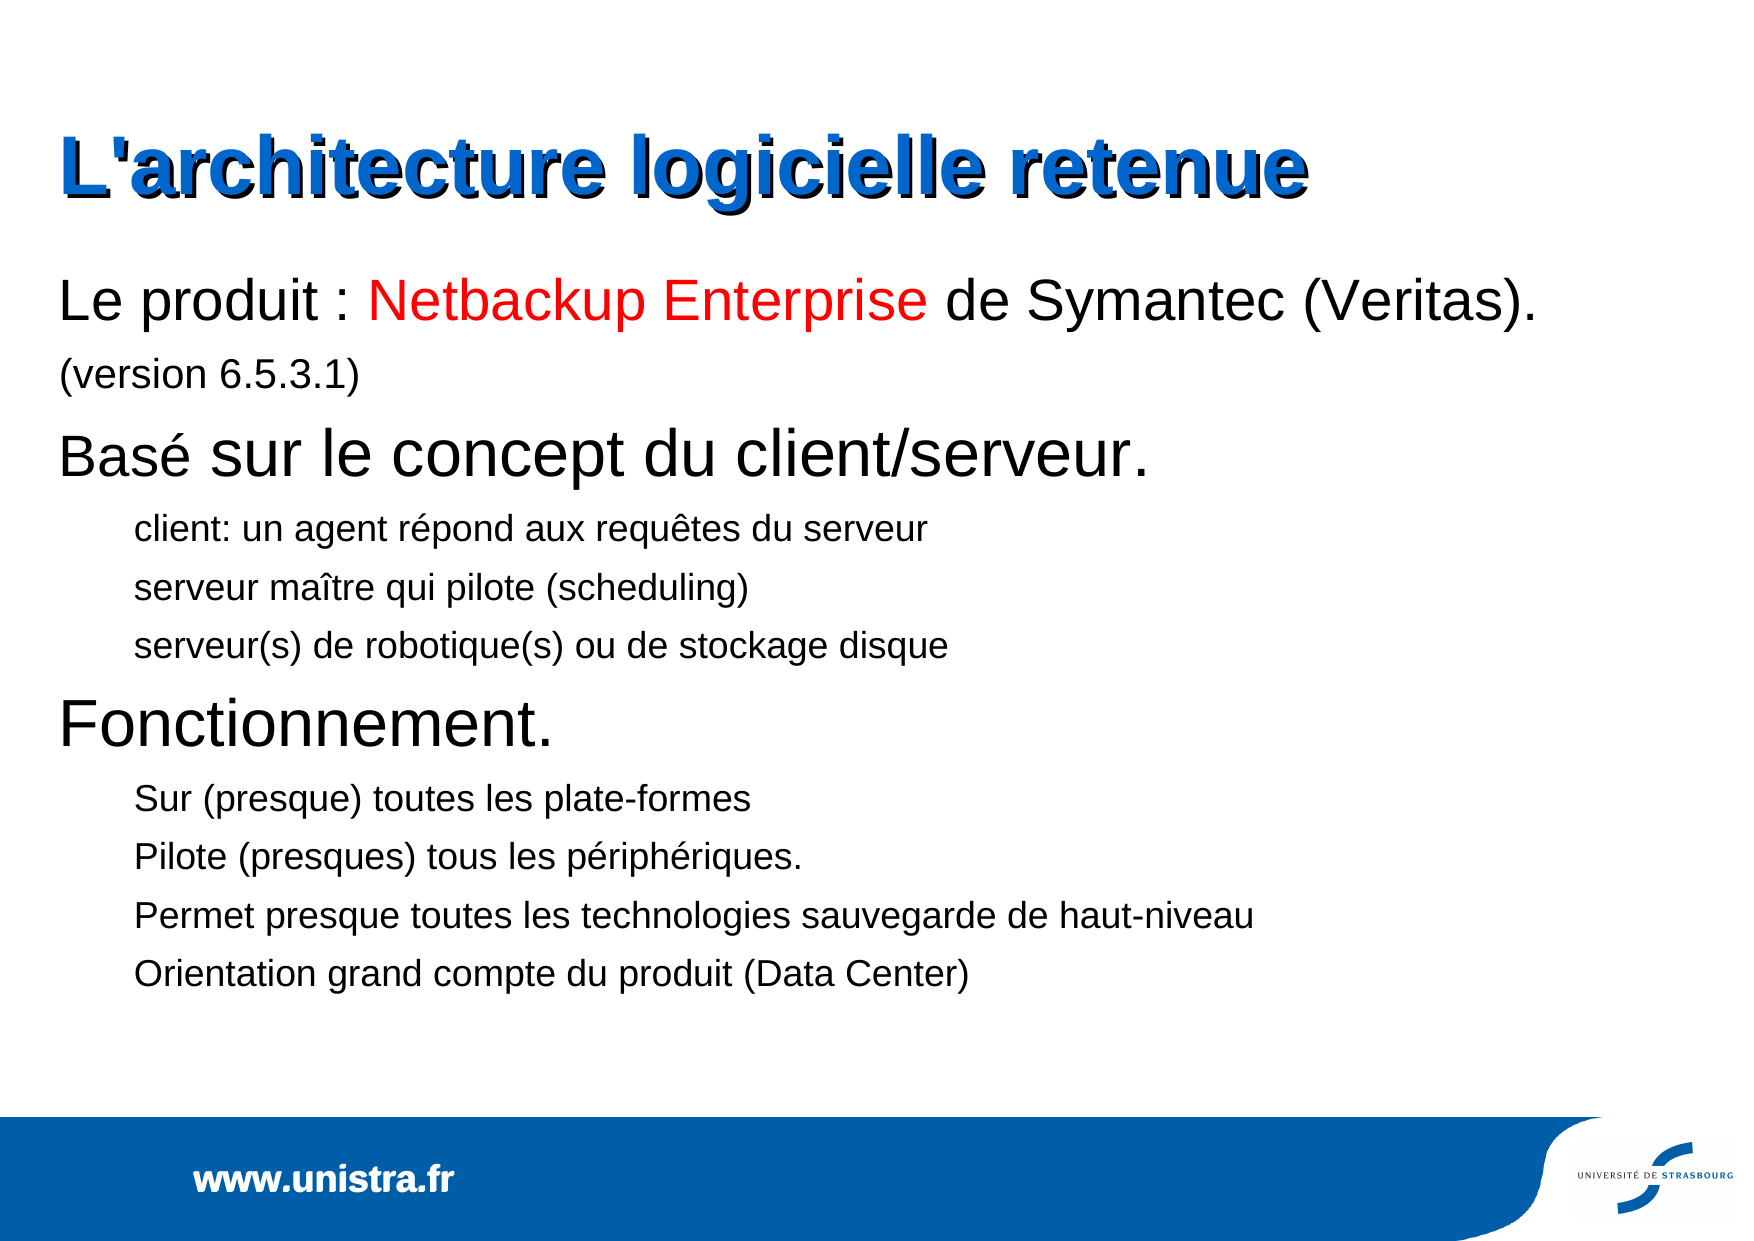

# L'architecture logicielle retenue
Le produit : Netbackup Enterprise de Symantec (Veritas).
(version 6.5.3.1)
Basé sur le concept du client/serveur.
client: un agent répond aux requêtes du serveur
serveur maître qui pilote (scheduling)
serveur(s) de robotique(s) ou de stockage disque
Fonctionnement.
Sur (presque) toutes les plate-formes
Pilote (presques) tous les périphériques.
Permet presque toutes les technologies sauvegarde de haut-niveau
Orientation grand compte du produit (Data Center)